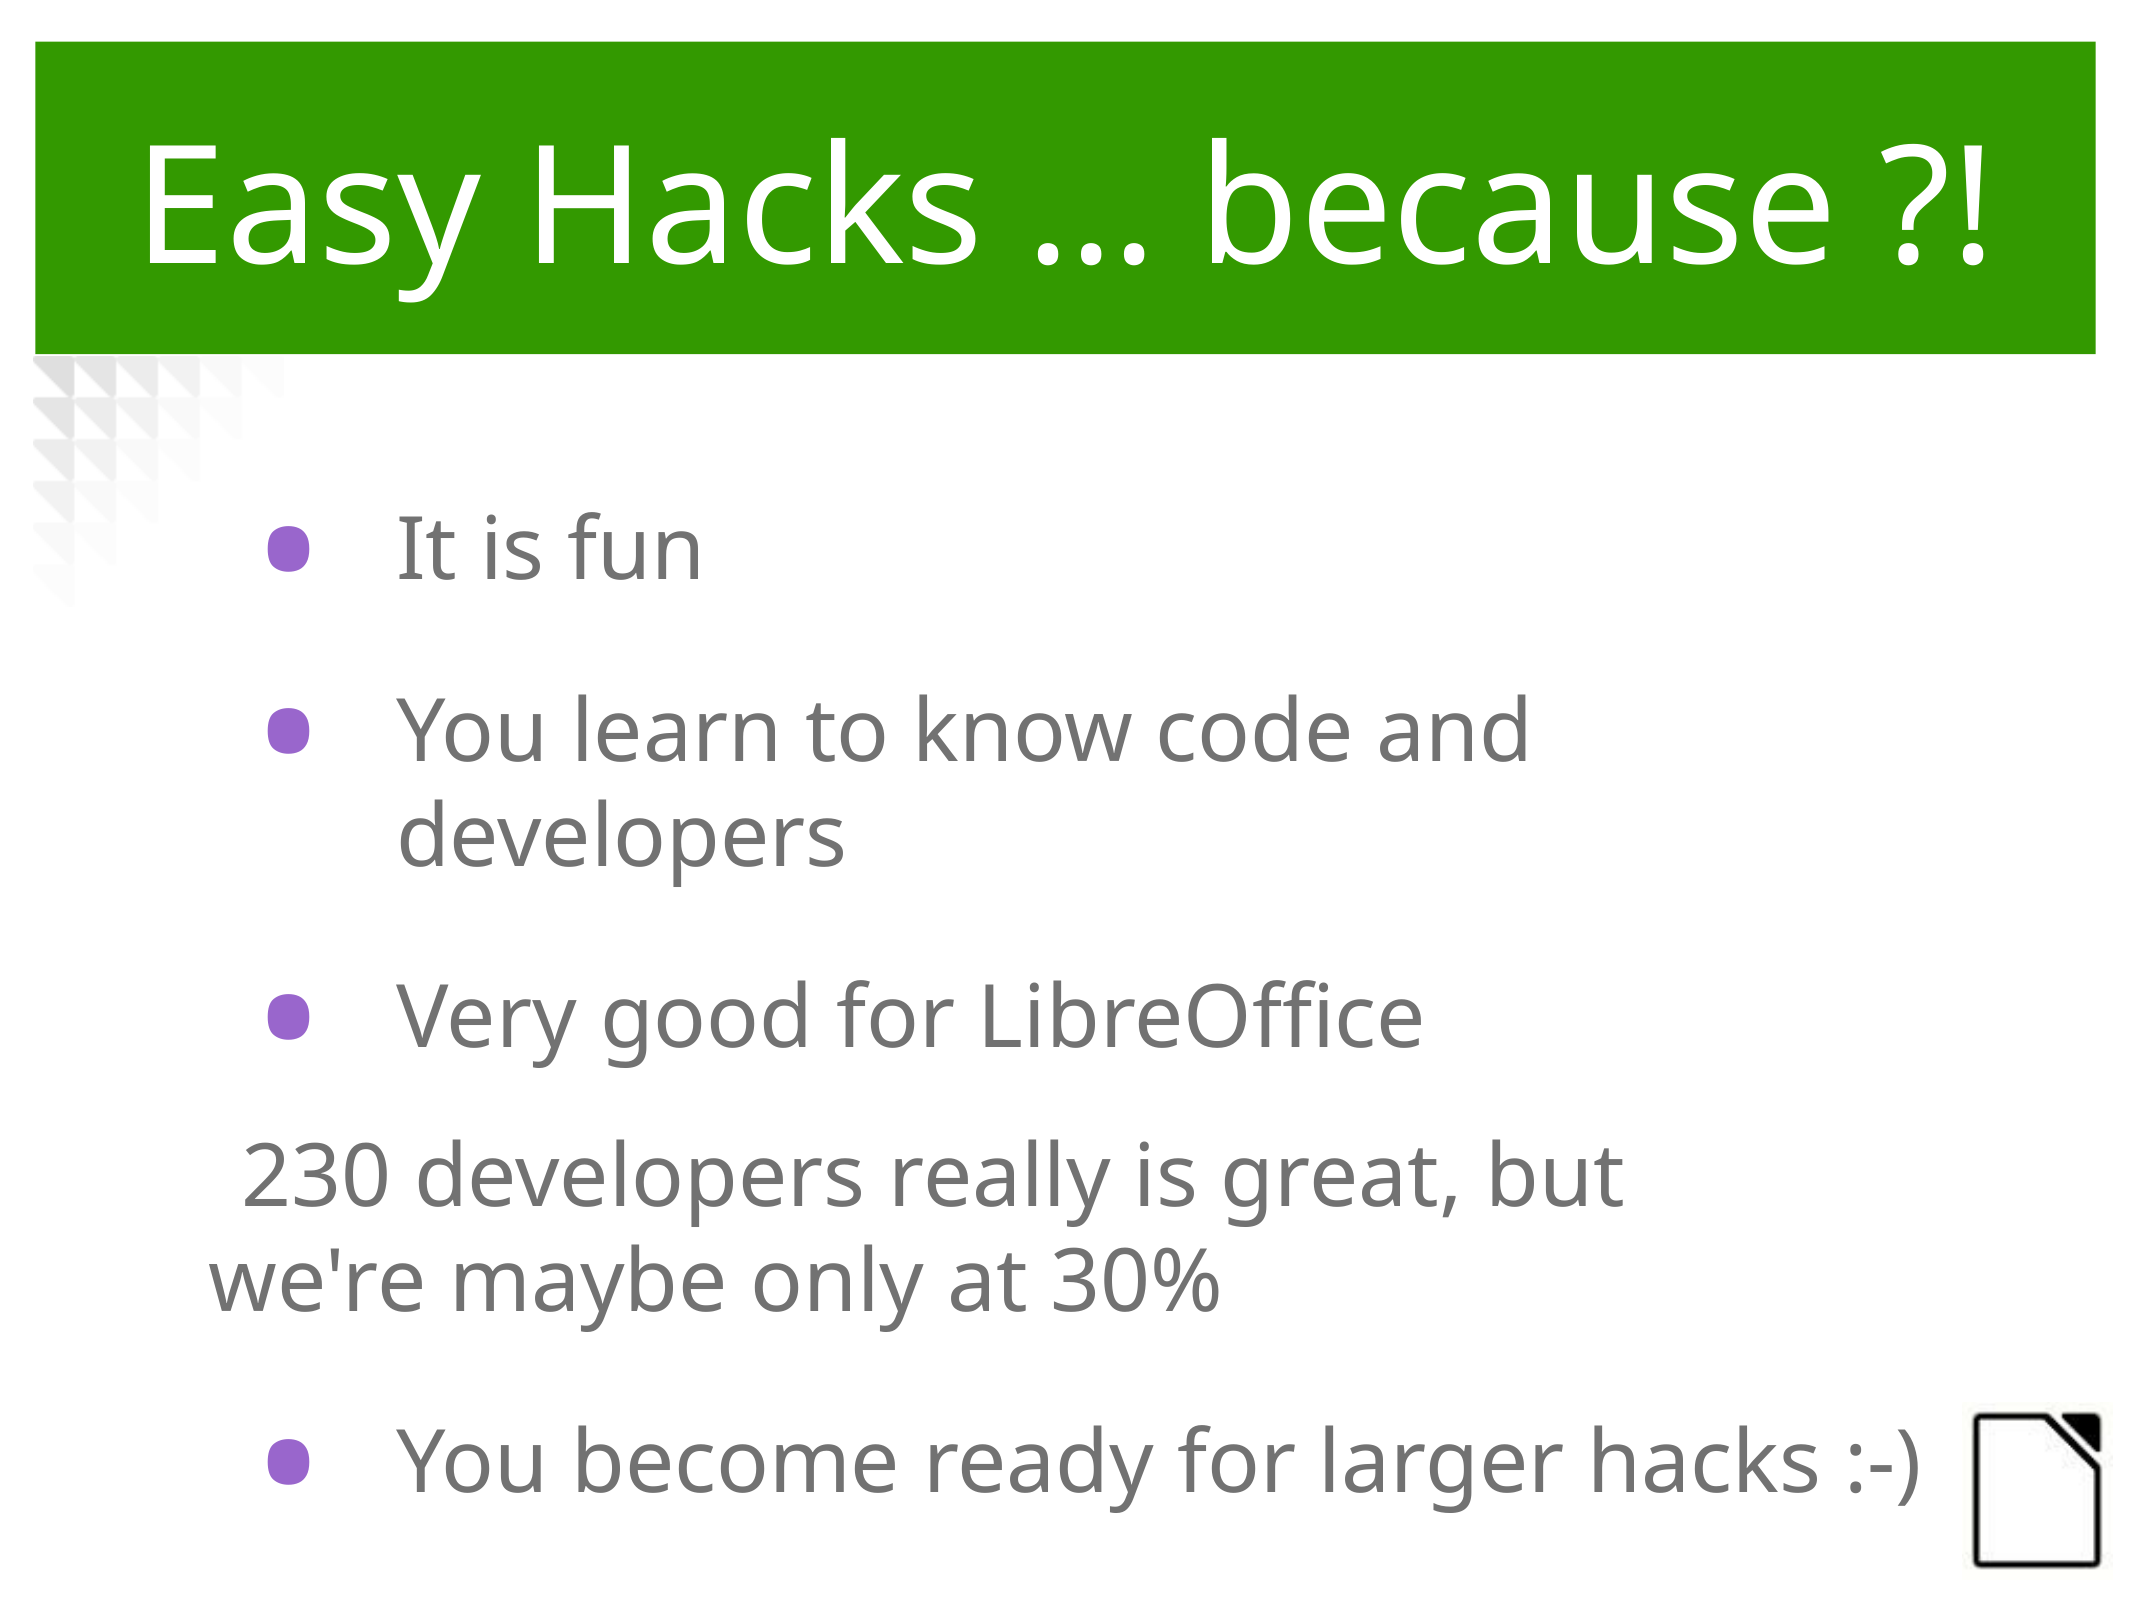

# Easy Hacks … because ?!
It is fun
You learn to know code and developers
Very good for LibreOffice
230 developers really is great, but
we're maybe only at 30%
You become ready for larger hacks :-)